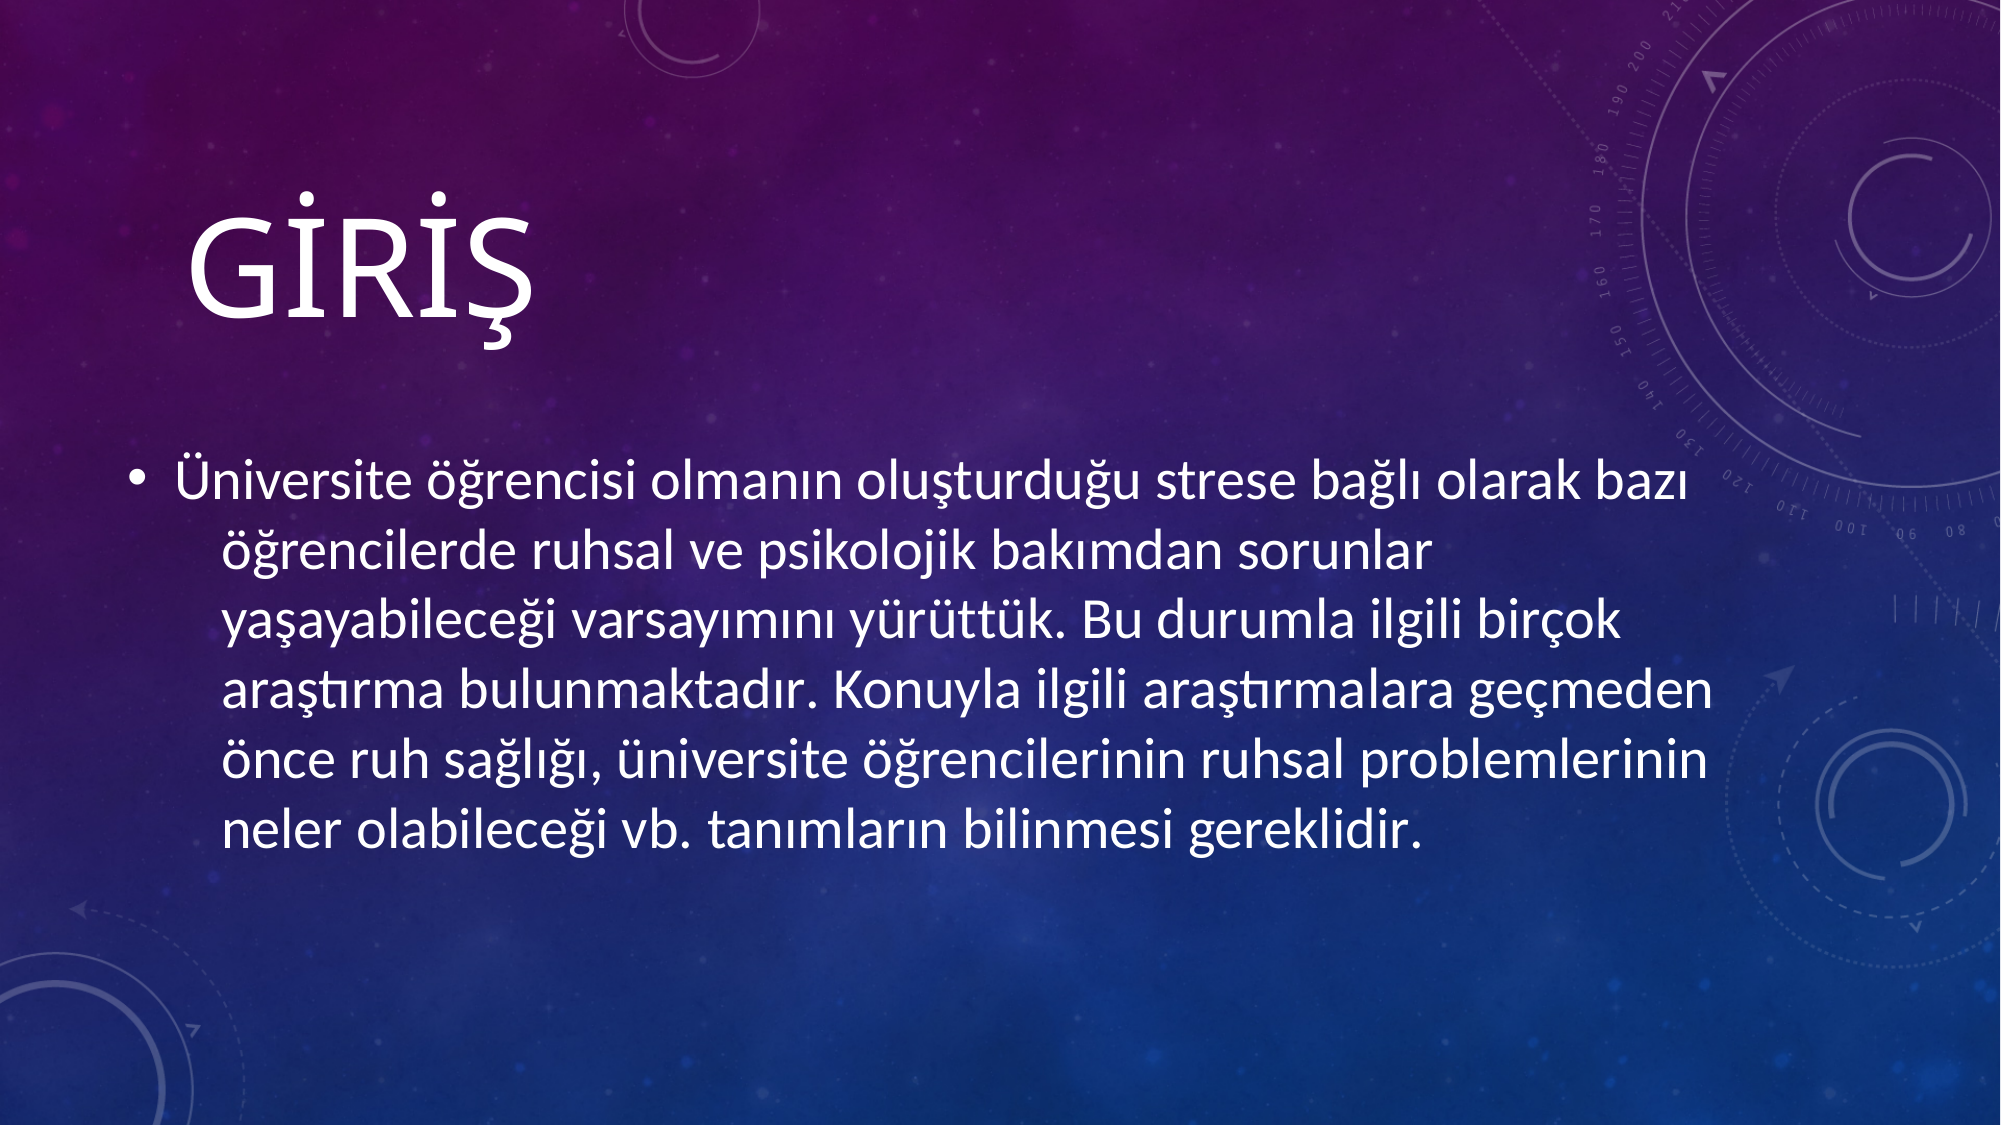

# GİRİŞ
Üniversite öğrencisi olmanın oluşturduğu strese bağlı olarak bazı öğrencilerde ruhsal ve psikolojik bakımdan sorunlar yaşayabileceği varsayımını yürüttük. Bu durumla ilgili birçok araştırma bulunmaktadır. Konuyla ilgili araştırmalara geçmeden önce ruh sağlığı, üniversite öğrencilerinin ruhsal problemlerinin neler olabileceği vb. tanımların bilinmesi gereklidir.